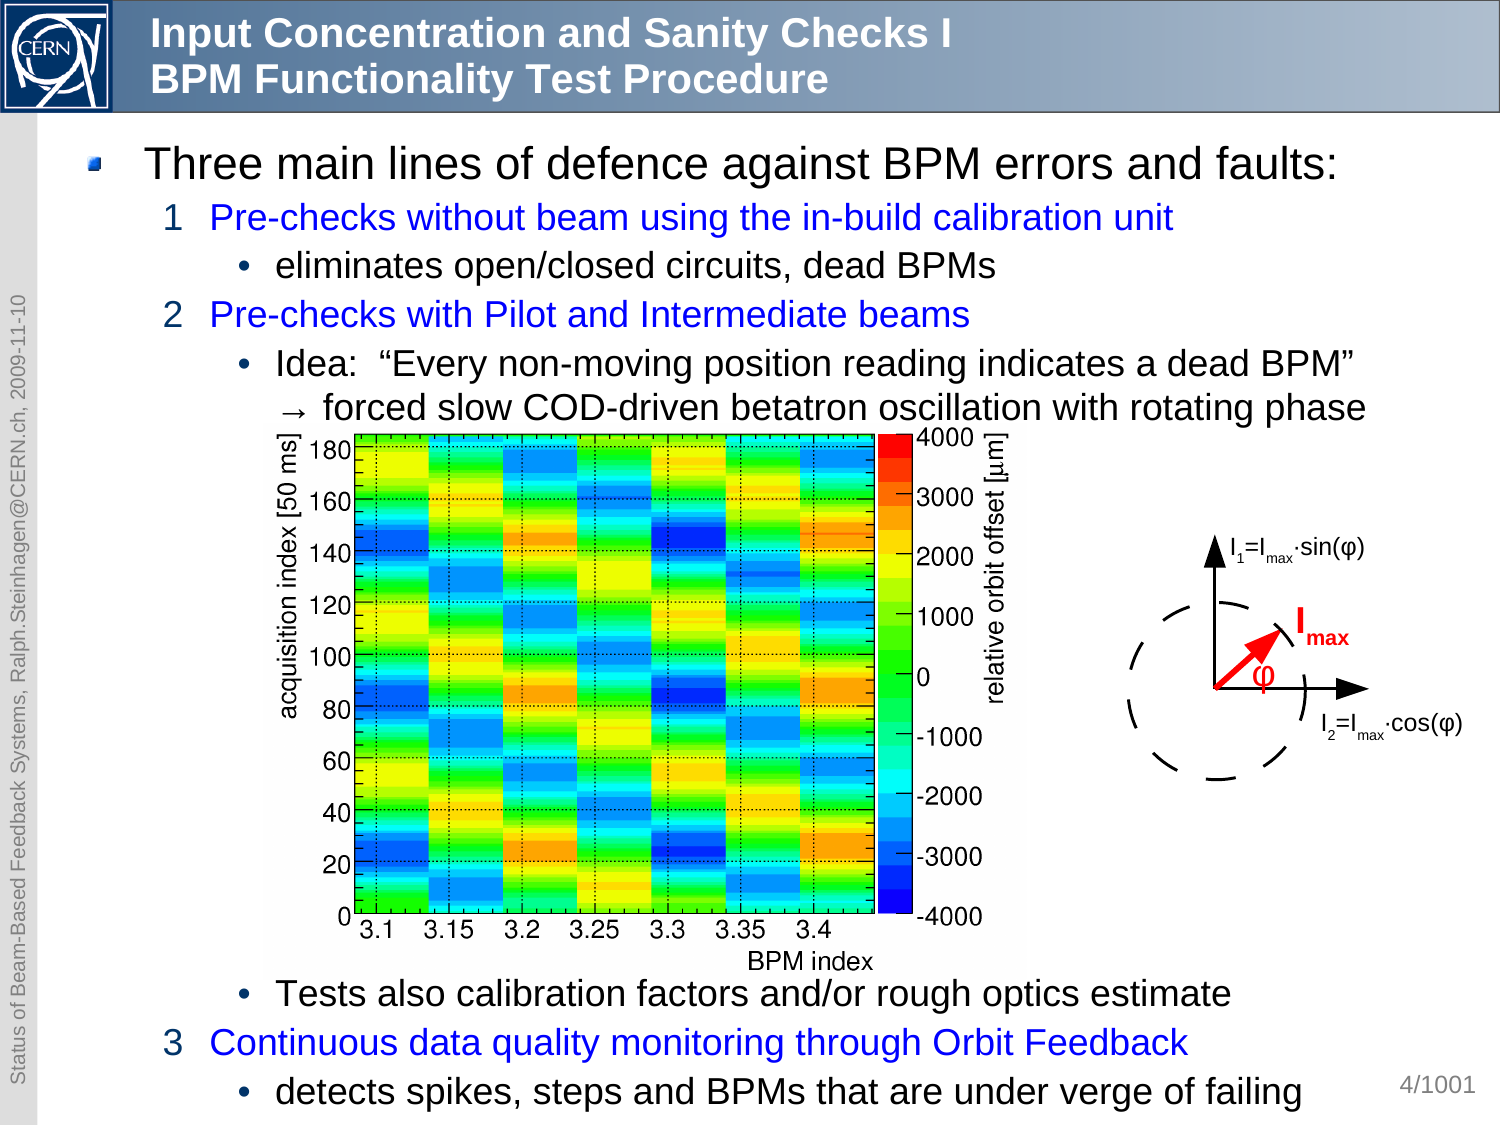

# Input Concentration and Sanity Checks I BPM Functionality Test Procedure
Three main lines of defence against BPM errors and faults:
Pre-checks without beam using the in-build calibration unit
eliminates open/closed circuits, dead BPMs
Pre-checks with Pilot and Intermediate beams
Idea: “Every non-moving position reading indicates a dead BPM” → forced slow COD-driven betatron oscillation with rotating phase
Tests also calibration factors and/or rough optics estimate
Continuous data quality monitoring through Orbit Feedback
detects spikes, steps and BPMs that are under verge of failing
I1=Imax∙sin(φ)
Imax
φ
I2=Imax∙cos(φ)